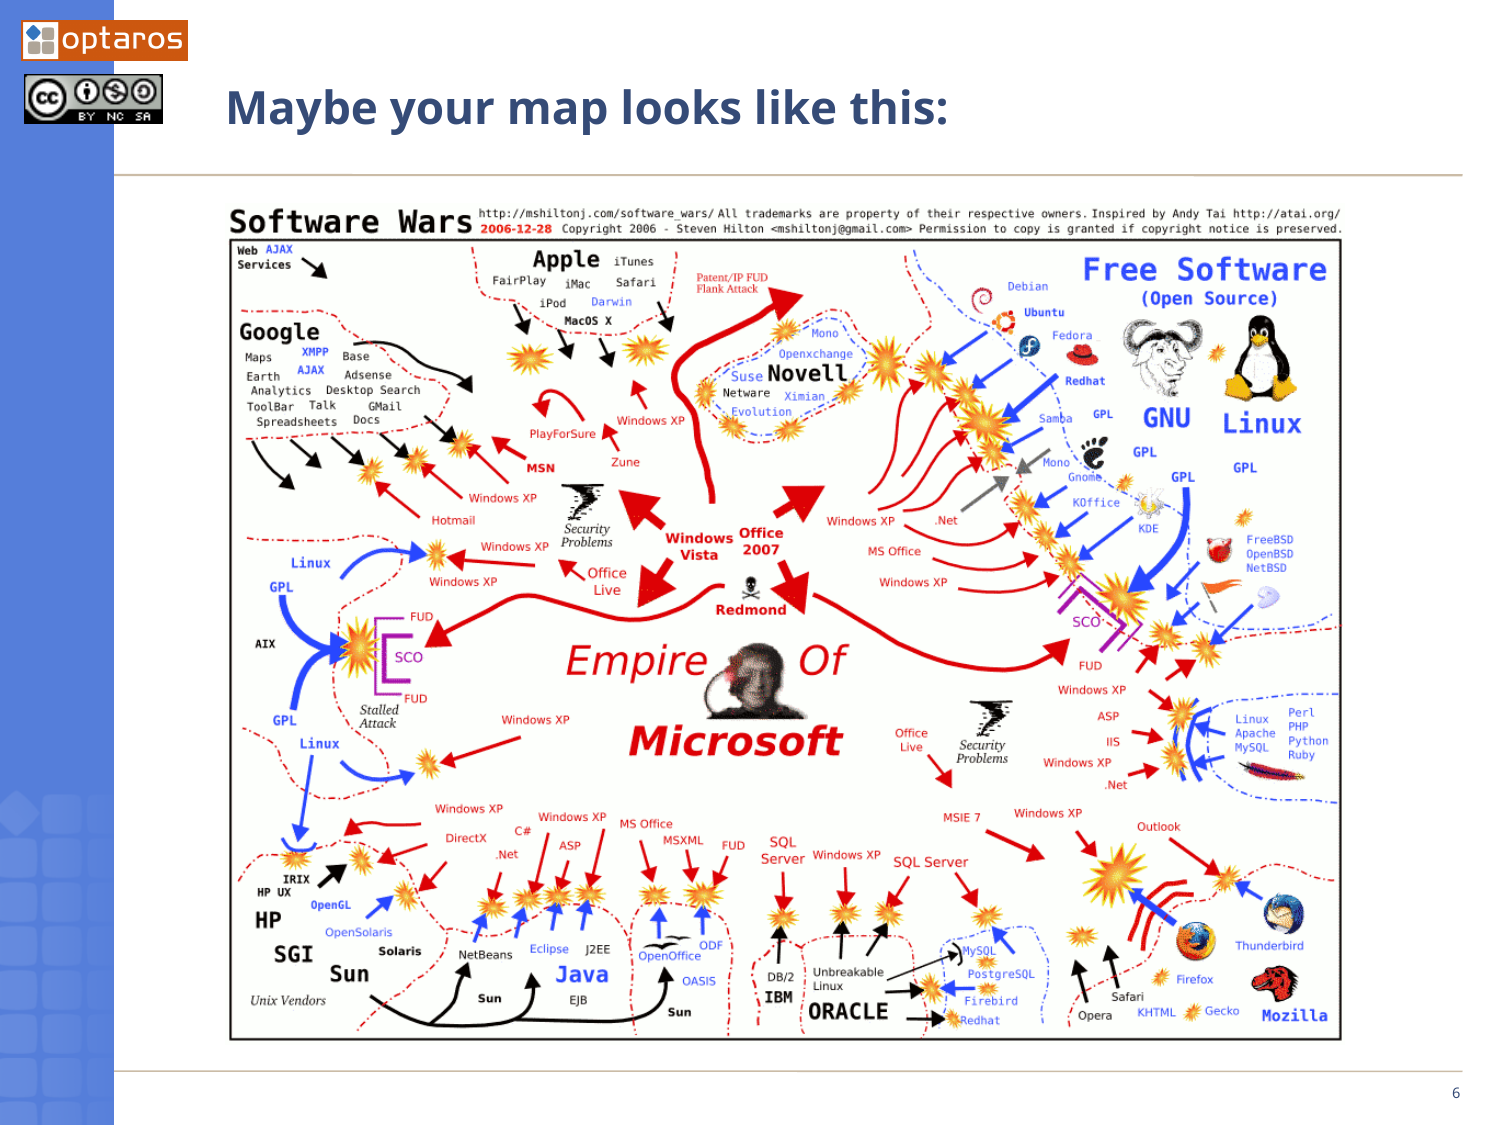

# Maybe your map looks like this: